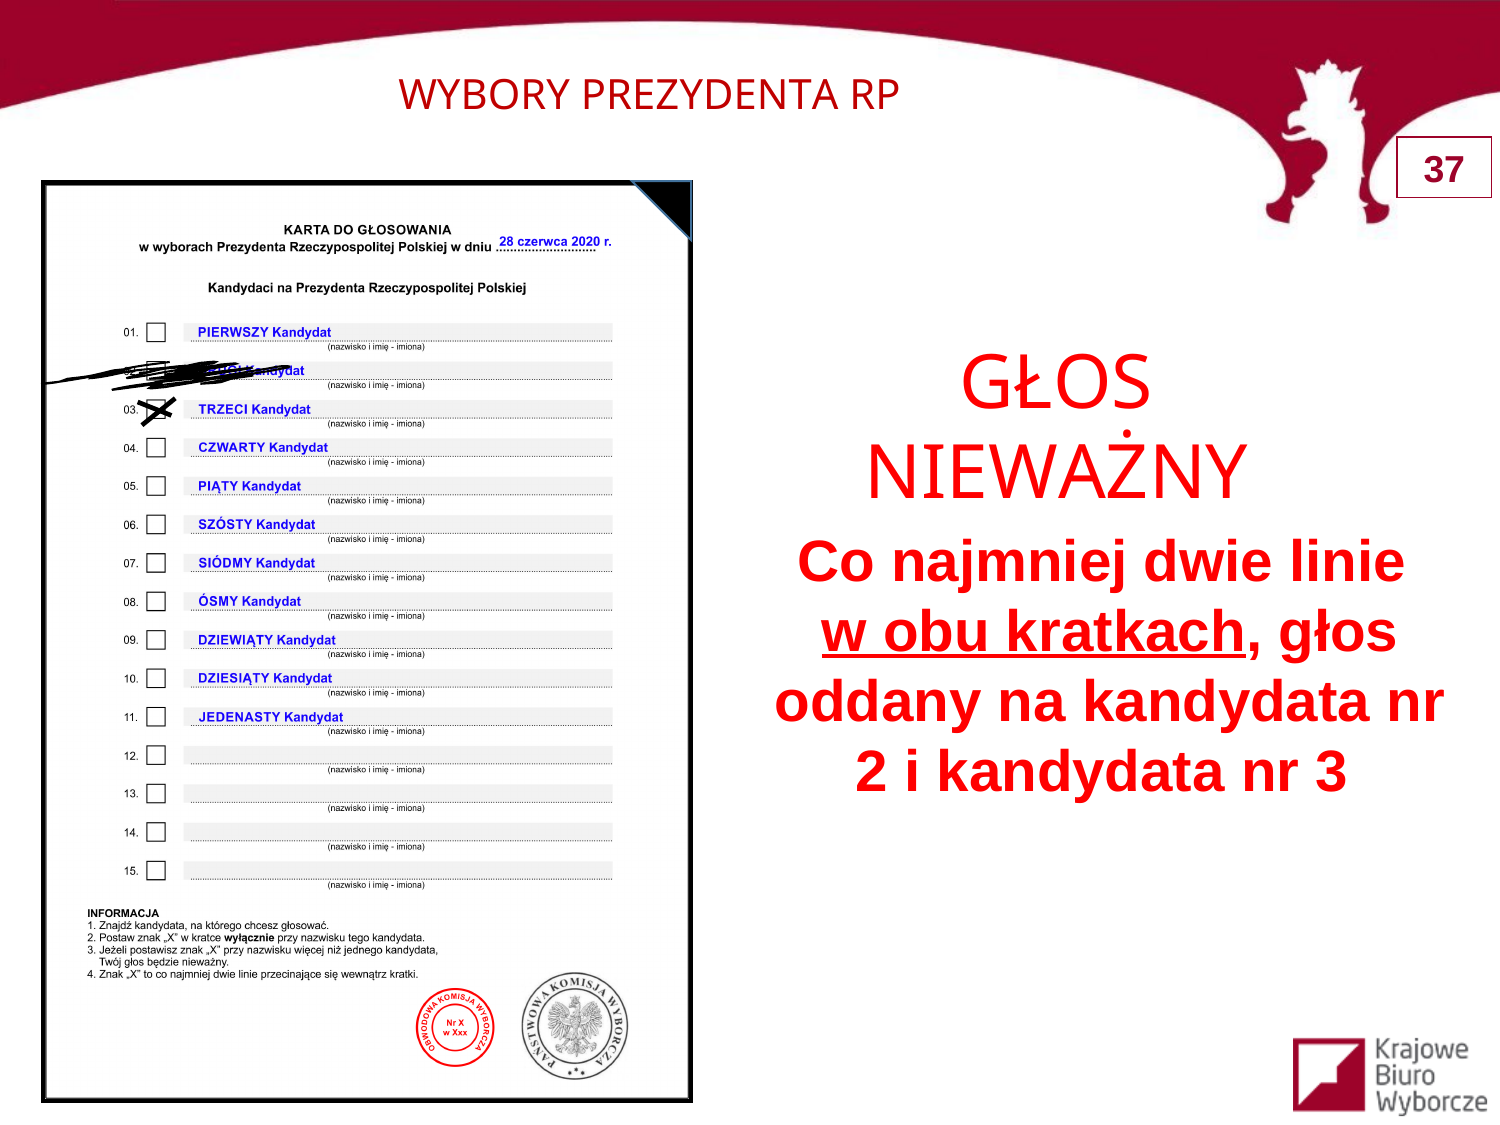

WYBORY PREZYDENTA RP
GŁOS NIEWAŻNY
Co najmniej dwie linie
w obu kratkach, głos oddany na kandydata nr 2 i kandydata nr 3